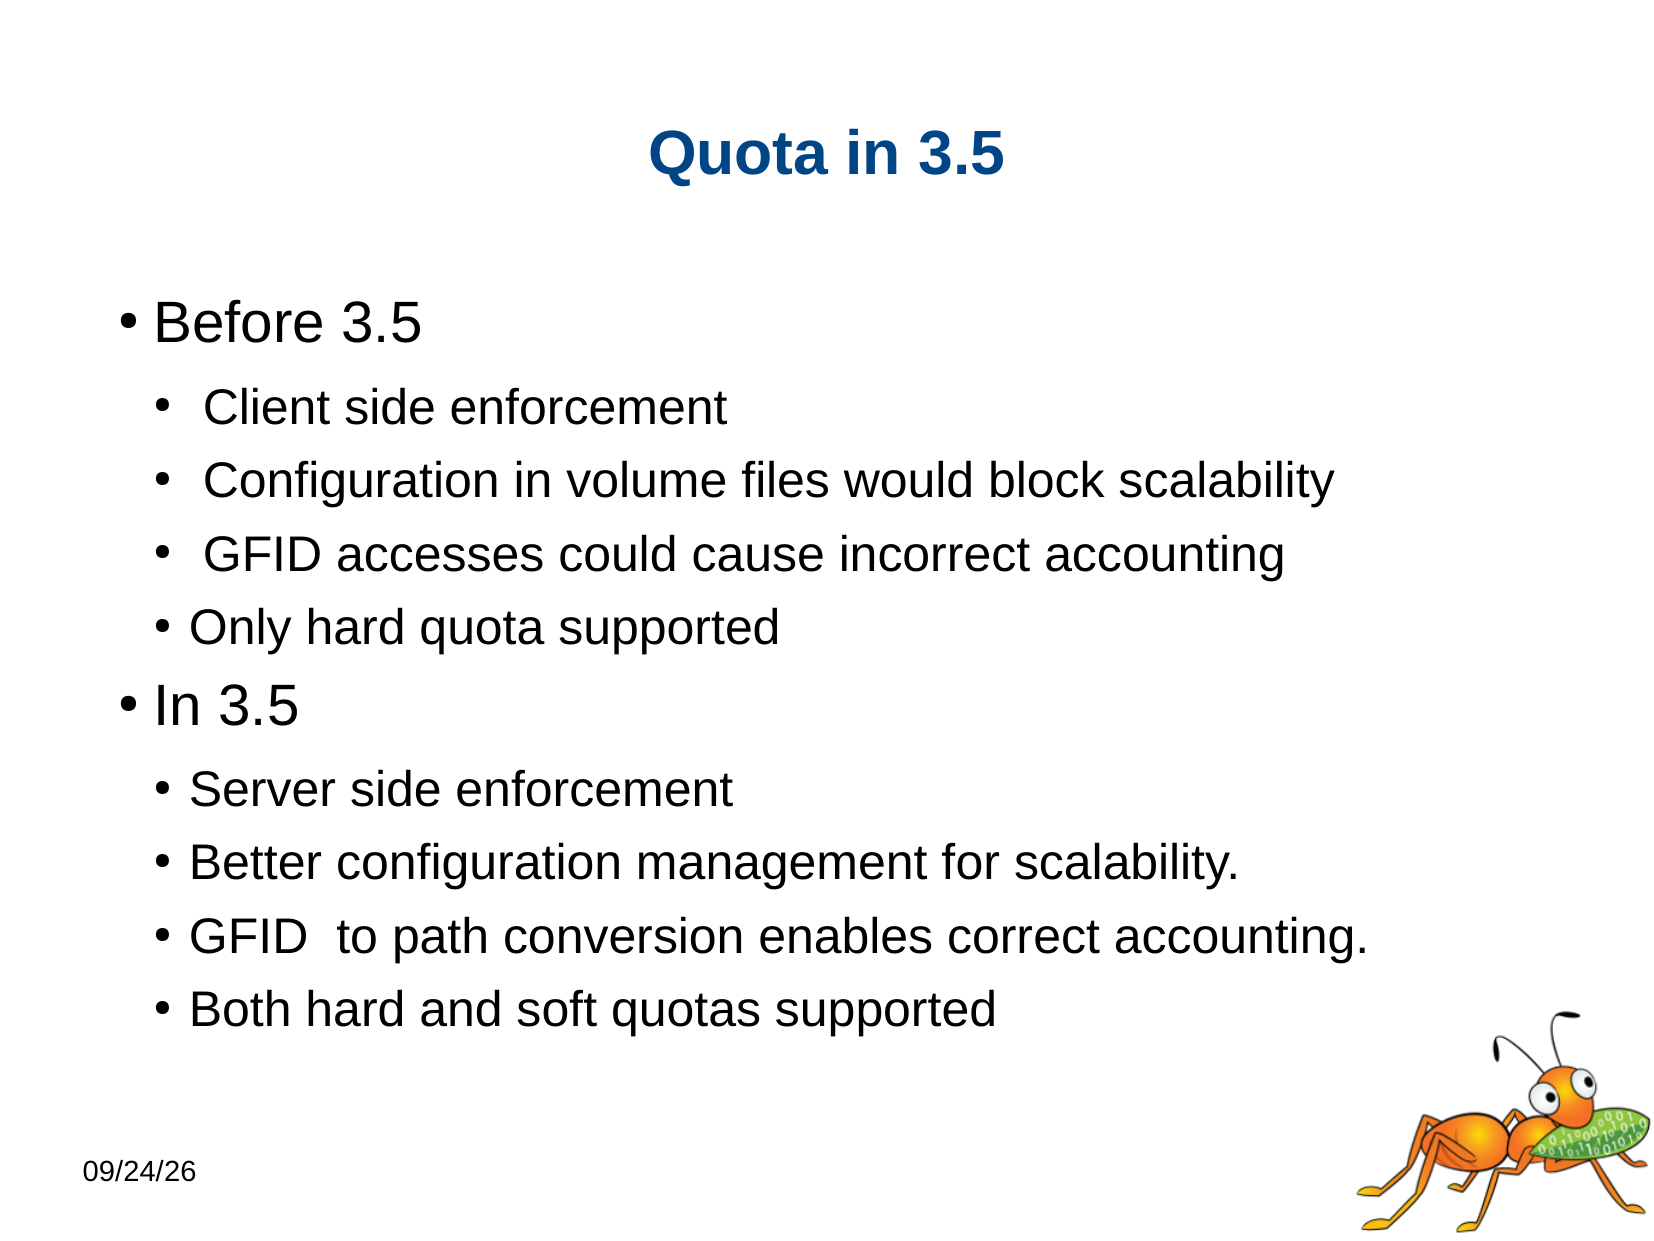

# Quota in 3.5
Before 3.5
 Client side enforcement
 Configuration in volume files would block scalability
 GFID accesses could cause incorrect accounting
Only hard quota supported
In 3.5
Server side enforcement
Better configuration management for scalability.
GFID to path conversion enables correct accounting.
Both hard and soft quotas supported